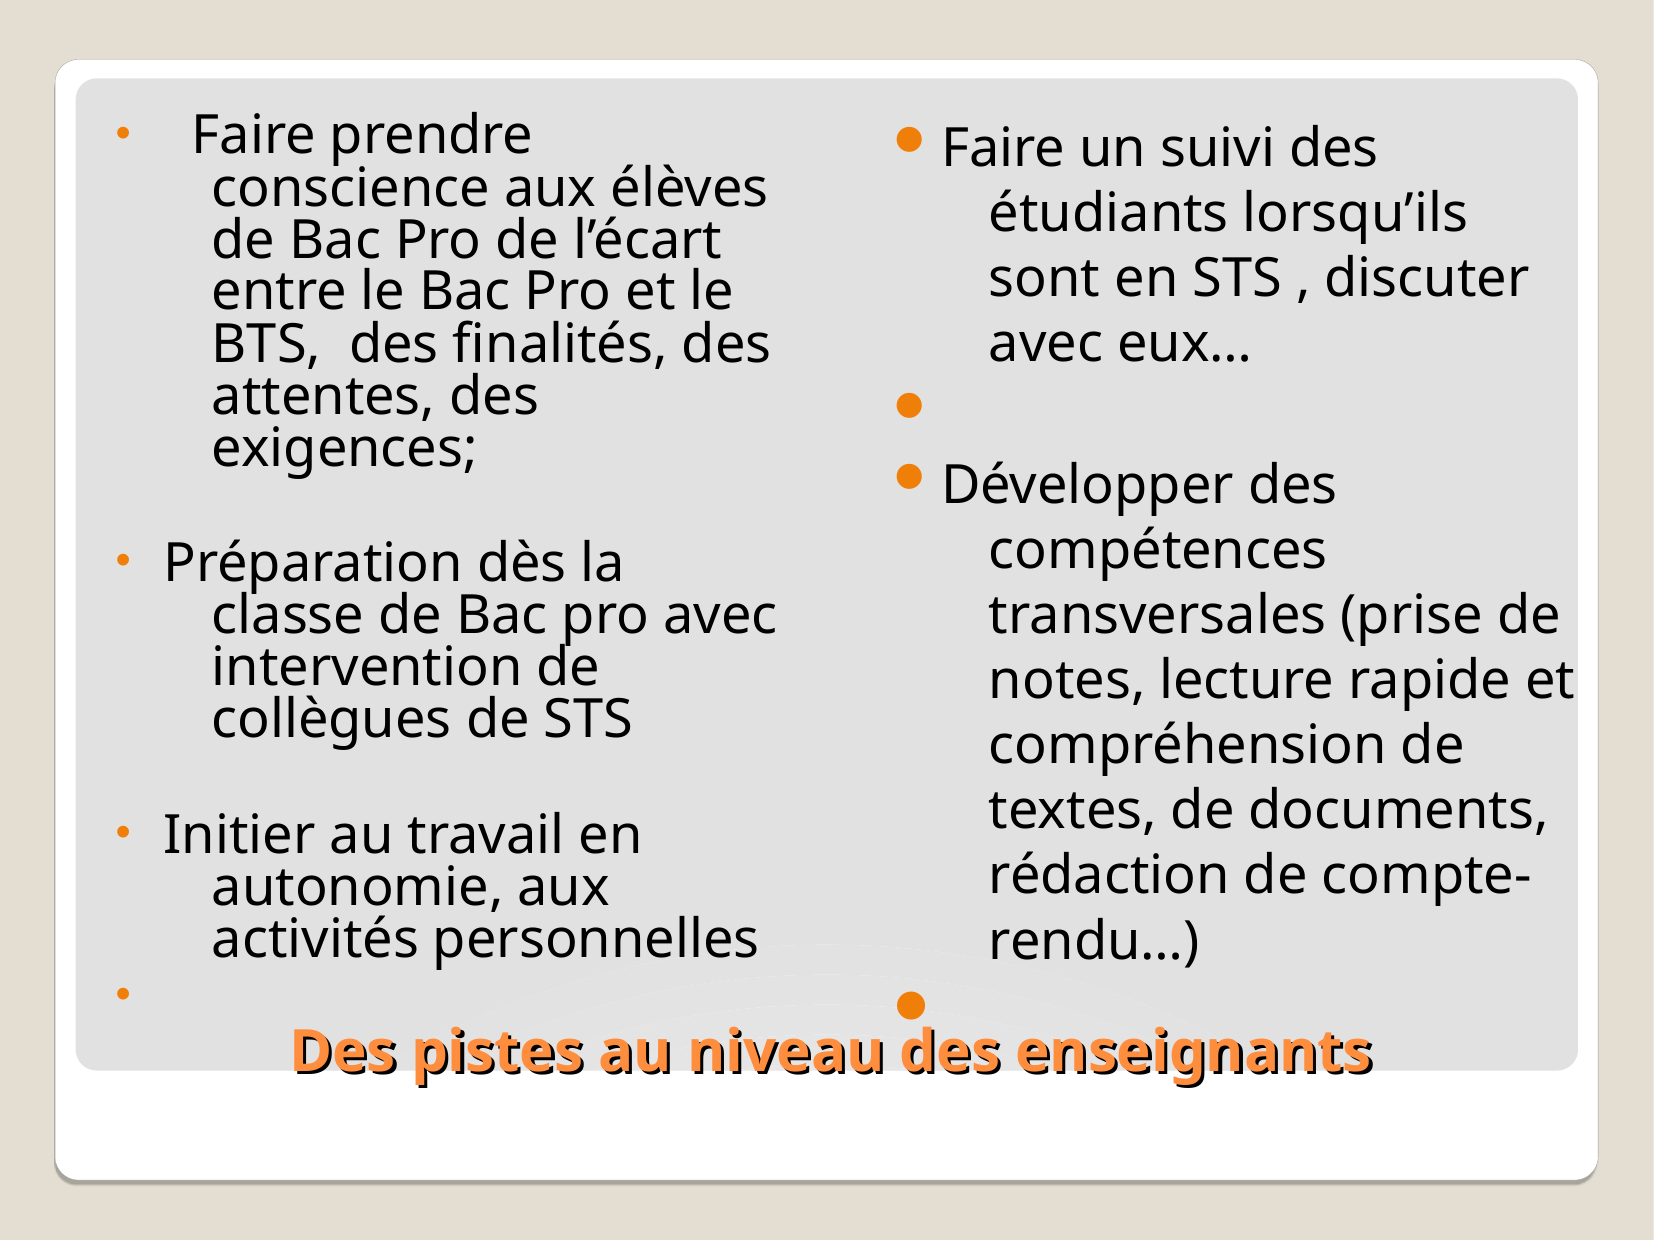

Faire prendre conscience aux élèves de Bac Pro de l’écart entre le Bac Pro et le BTS, des finalités, des attentes, des exigences;
Préparation dès la classe de Bac pro avec intervention de collègues de STS
Initier au travail en autonomie, aux activités personnelles
Faire un suivi des étudiants lorsqu’ils sont en STS , discuter avec eux…
Développer des compétences transversales (prise de notes, lecture rapide et compréhension de textes, de documents, rédaction de compte-rendu…)
# Des pistes au niveau des enseignants